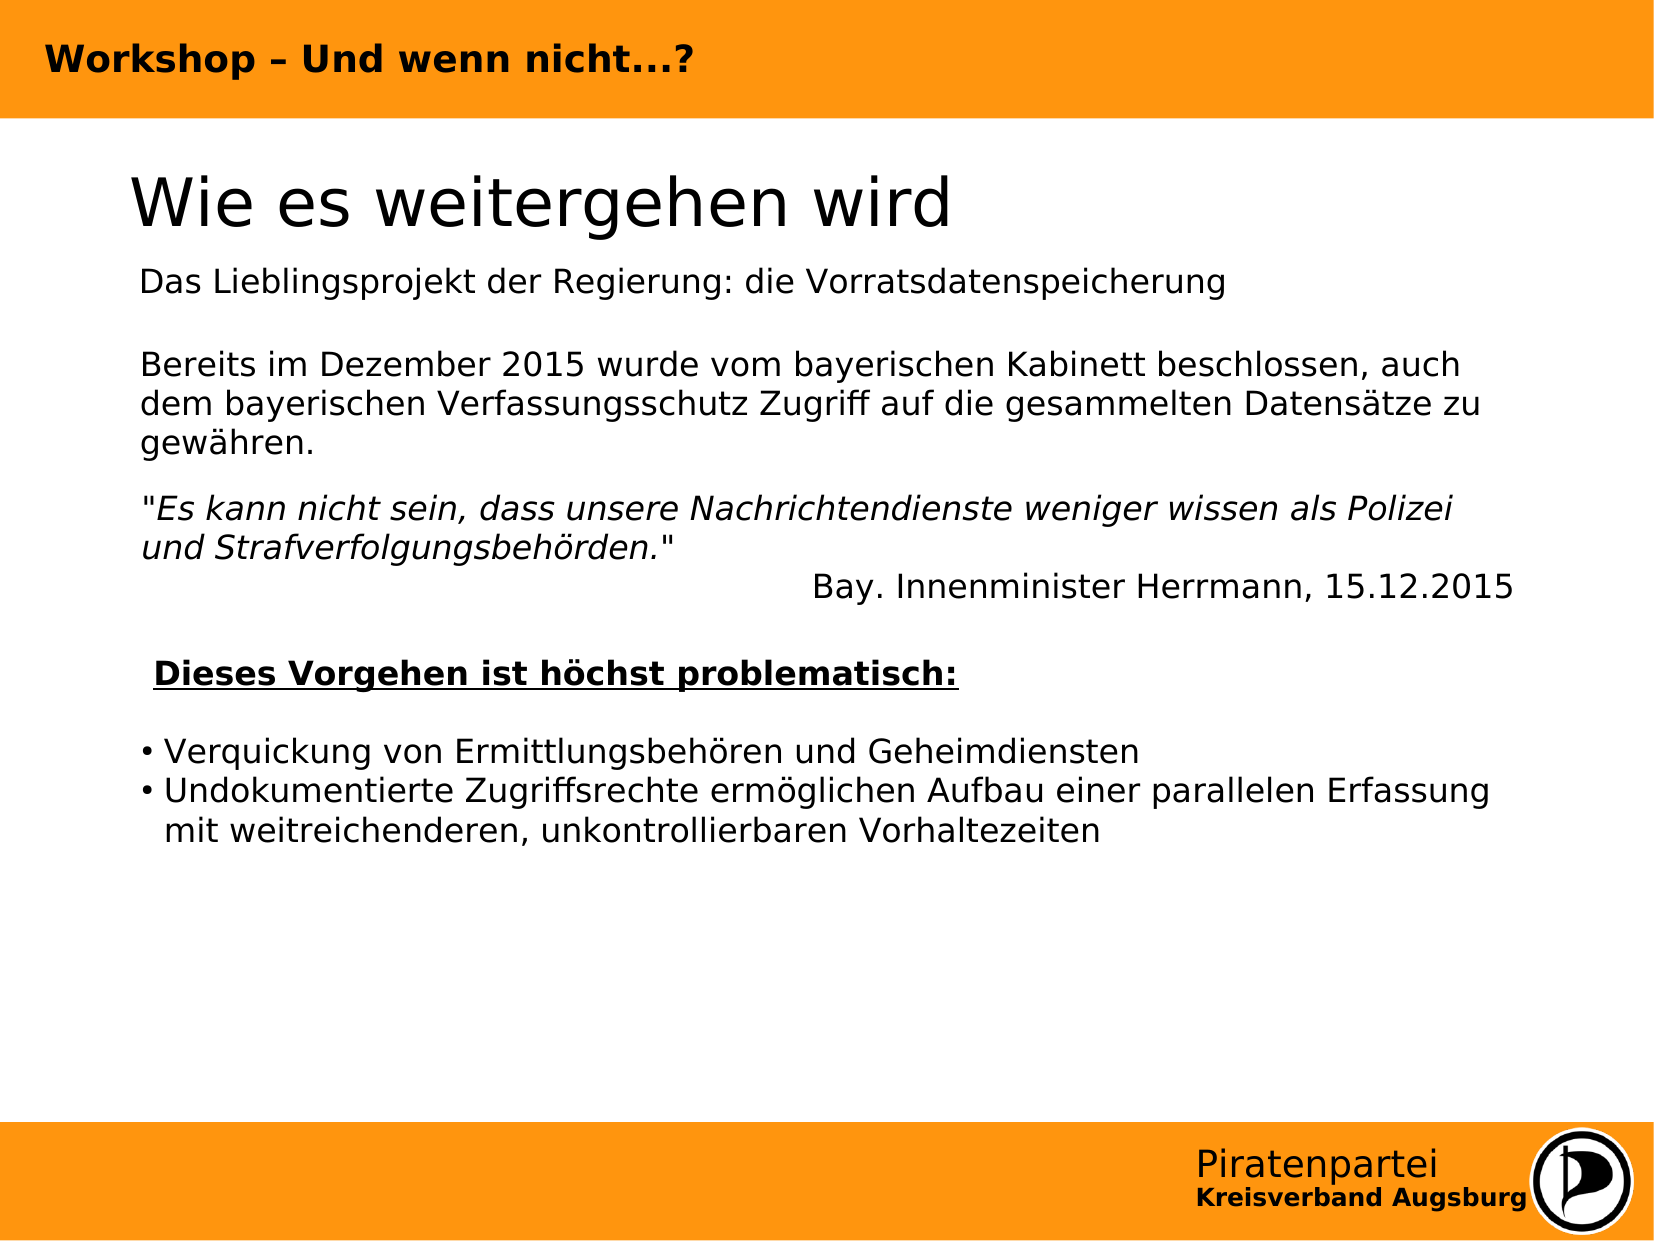

Workshop – Und wenn nicht...?
Wie es weitergehen wird
Das Lieblingsprojekt der Regierung: die Vorratsdatenspeicherung
Bereits im Dezember 2015 wurde vom bayerischen Kabinett beschlossen, auch dem bayerischen Verfassungsschutz Zugriff auf die gesammelten Datensätze zu gewähren.
"Es kann nicht sein, dass unsere Nachrichtendienste weniger wissen als Polizei und Strafverfolgungsbehörden."
Bay. Innenminister Herrmann, 15.12.2015
Dieses Vorgehen ist höchst problematisch:
 Verquickung von Ermittlungsbehören und Geheimdiensten
 Undokumentierte Zugriffsrechte ermöglichen Aufbau einer parallelen Erfassung
 mit weitreichenderen, unkontrollierbaren Vorhaltezeiten